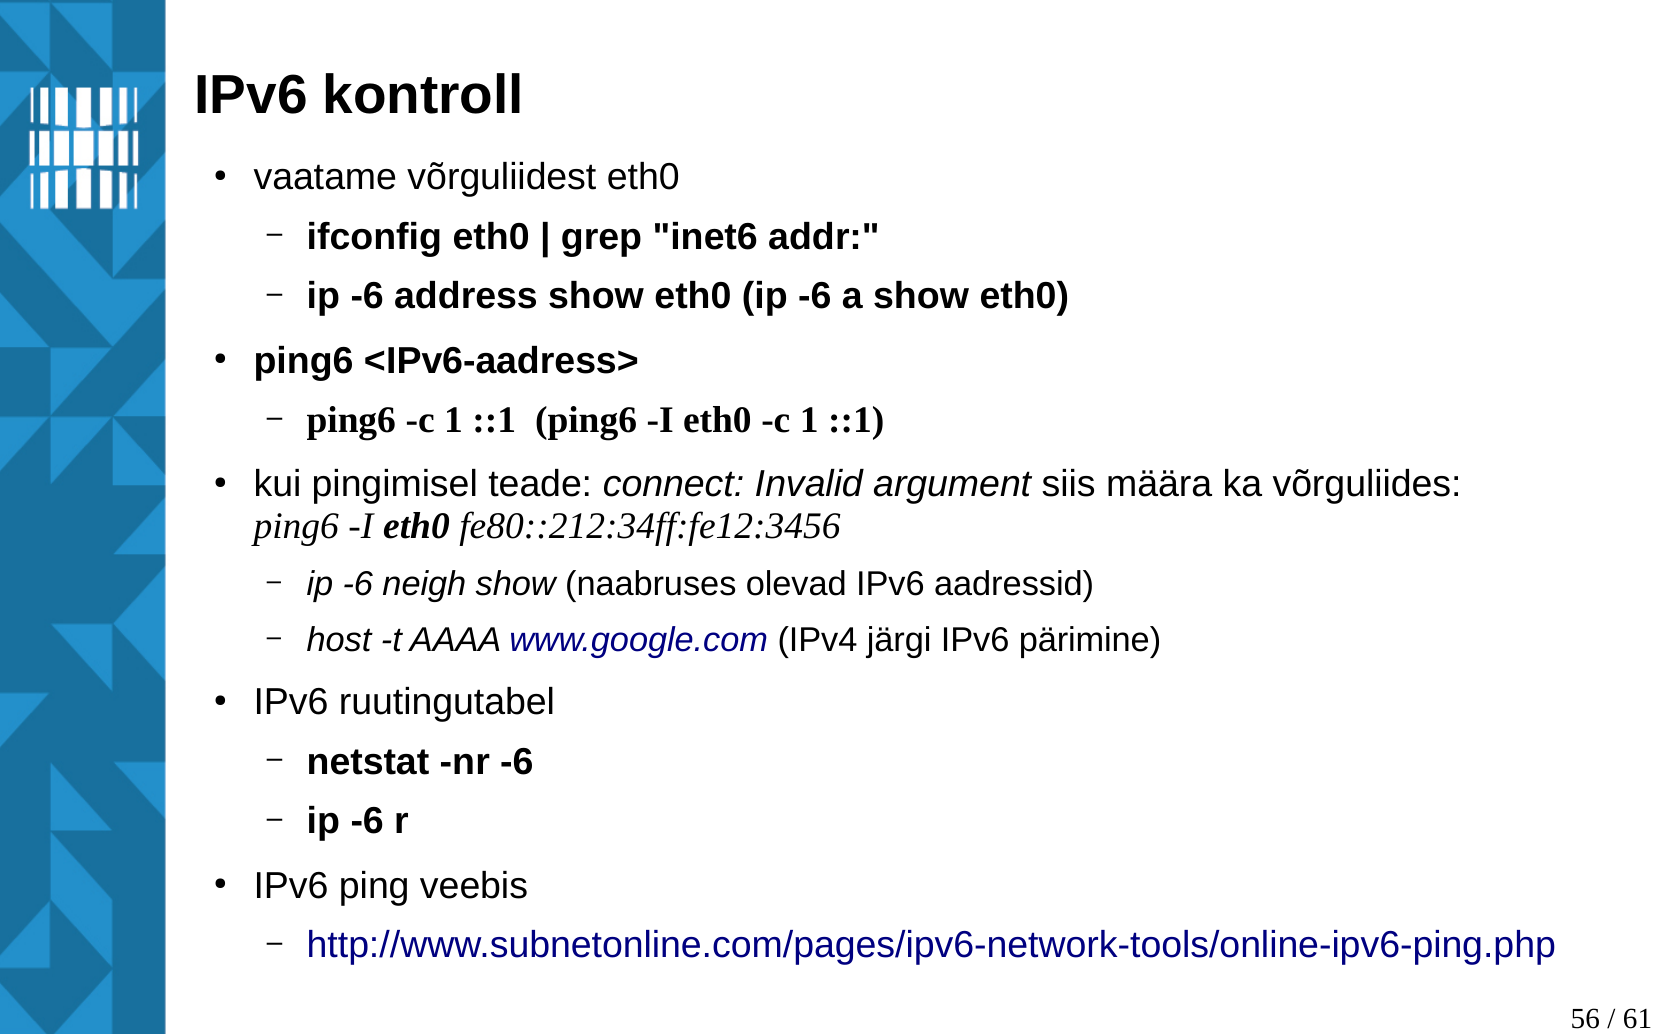

# IPv6 kontroll
vaatame võrguliidest eth0
ifconfig eth0 | grep "inet6 addr:"
ip -6 address show eth0 (ip -6 a show eth0)
ping6 <IPv6-aadress>
ping6 -c 1 ::1 (ping6 -I eth0 -c 1 ::1)
kui pingimisel teade: connect: Invalid argument siis määra ka võrguliides:
ping6 -I eth0 fe80::212:34ff:fe12:3456
ip -6 neigh show (naabruses olevad IPv6 aadressid)
host -t AAAA www.google.com (IPv4 järgi IPv6 pärimine)
IPv6 ruutingutabel
netstat -nr -6
ip -6 r
IPv6 ping veebis
http://www.subnetonline.com/pages/ipv6-network-tools/online-ipv6-ping.php
56